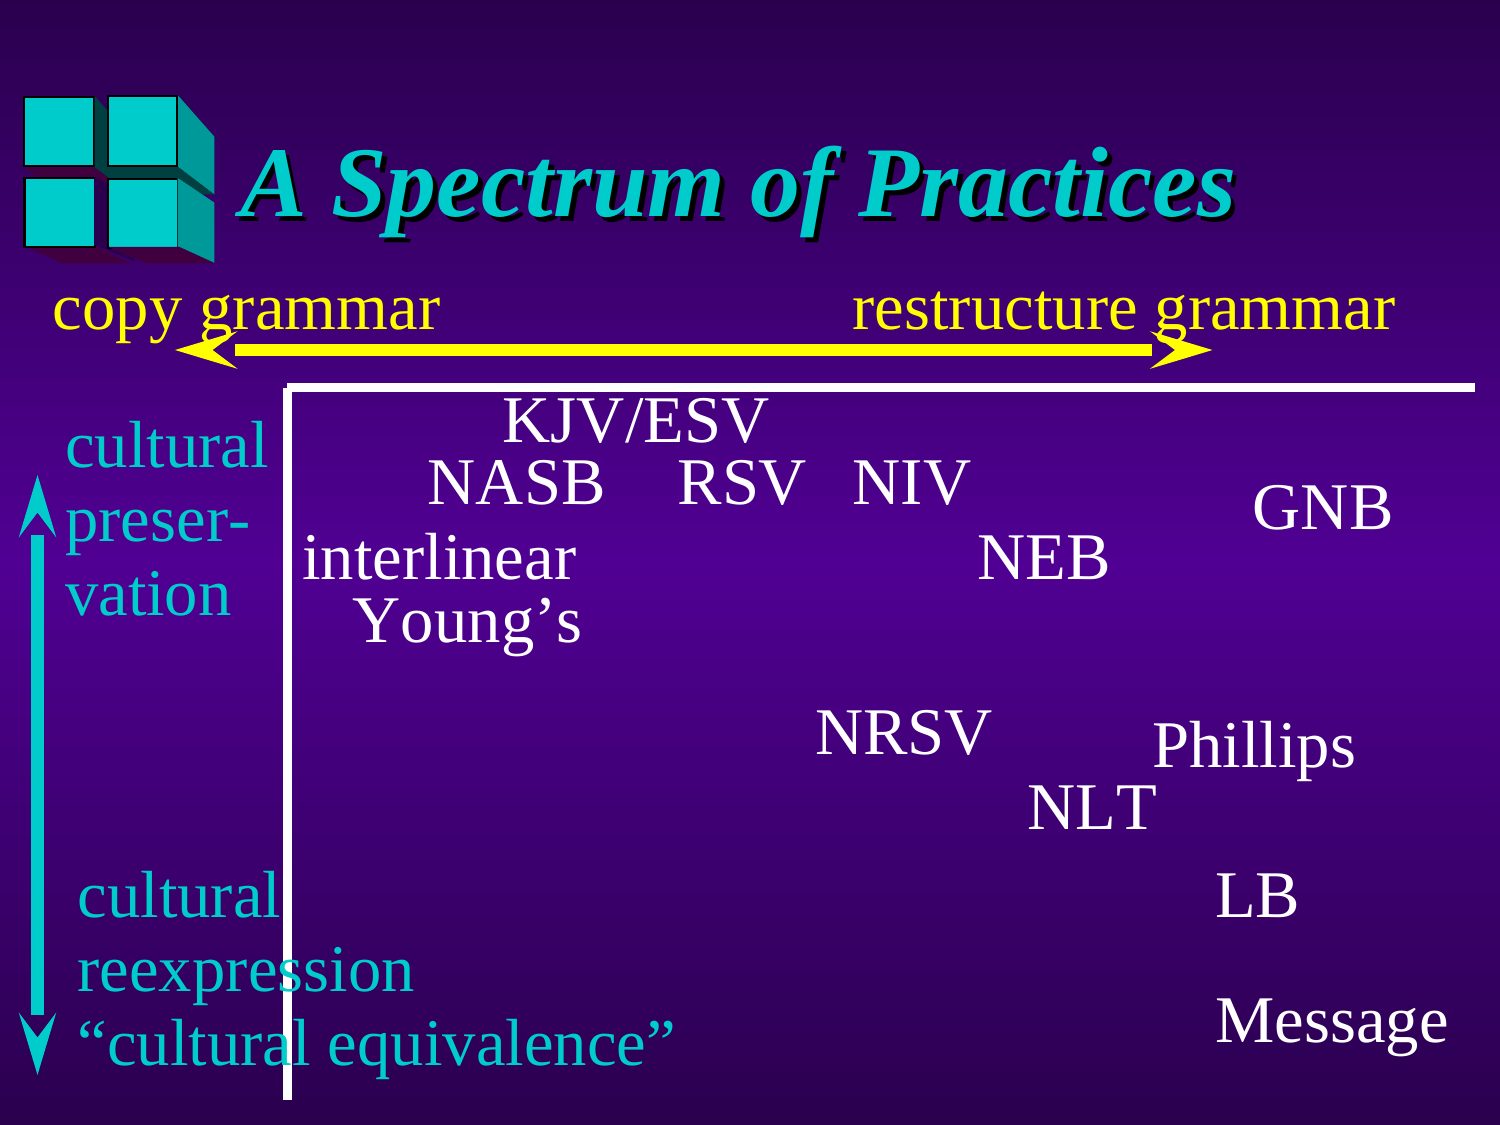

# A Spectrum of Practices
copy grammar
restructure grammar
KJV/ESV
cultural preser-vation
cultural
reexpression
“cultural equivalence”
NASB
RSV
NIV
GNB
interlinear
Young’s
NEB
NRSV
Phillips
NLT
LB
Message